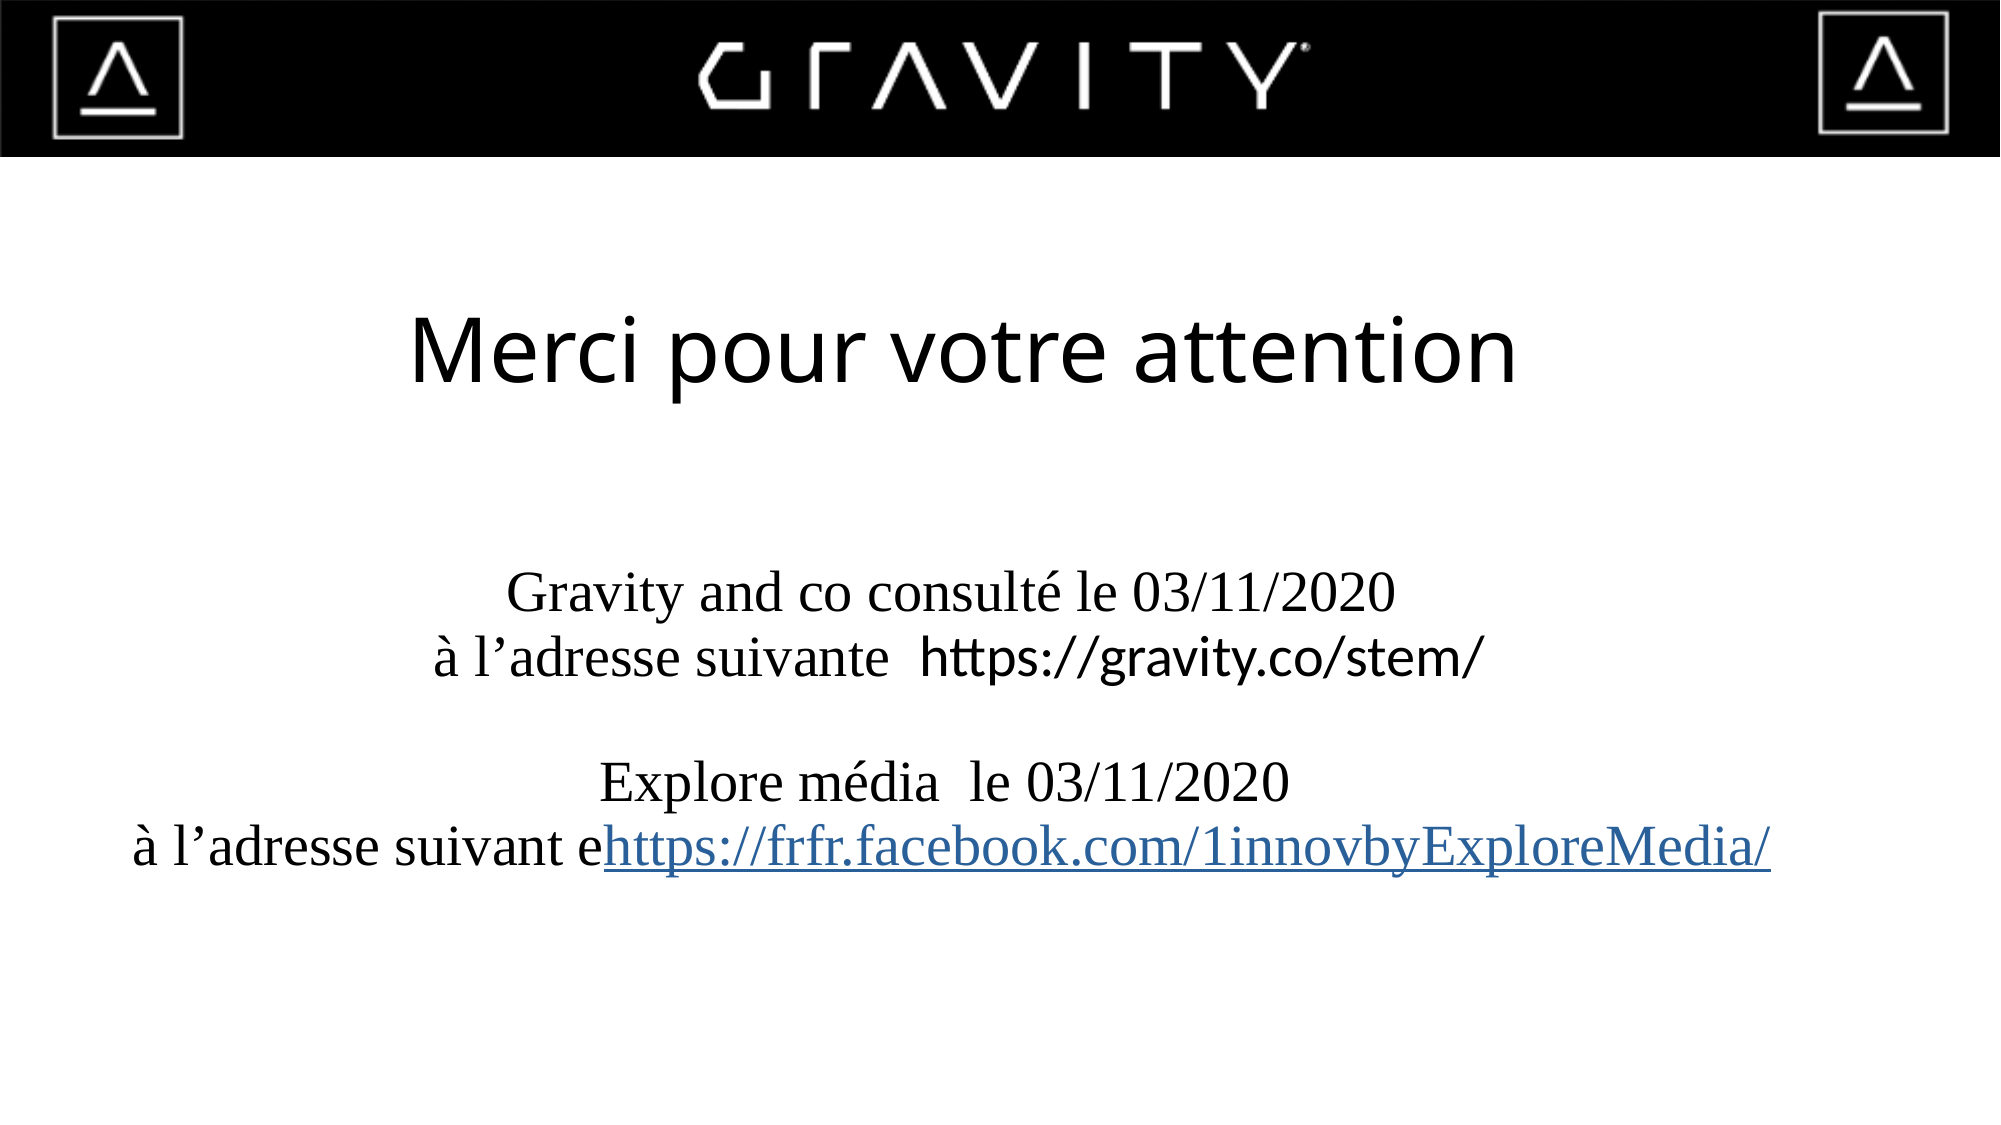

Merci pour votre attention
Gravity and co consulté le 03/11/2020
 à l’adresse suivante https://gravity.co/stem/
Explore média le 03/11/2020
à l’adresse suivant ehttps://frfr.facebook.com/1innovbyExploreMedia/